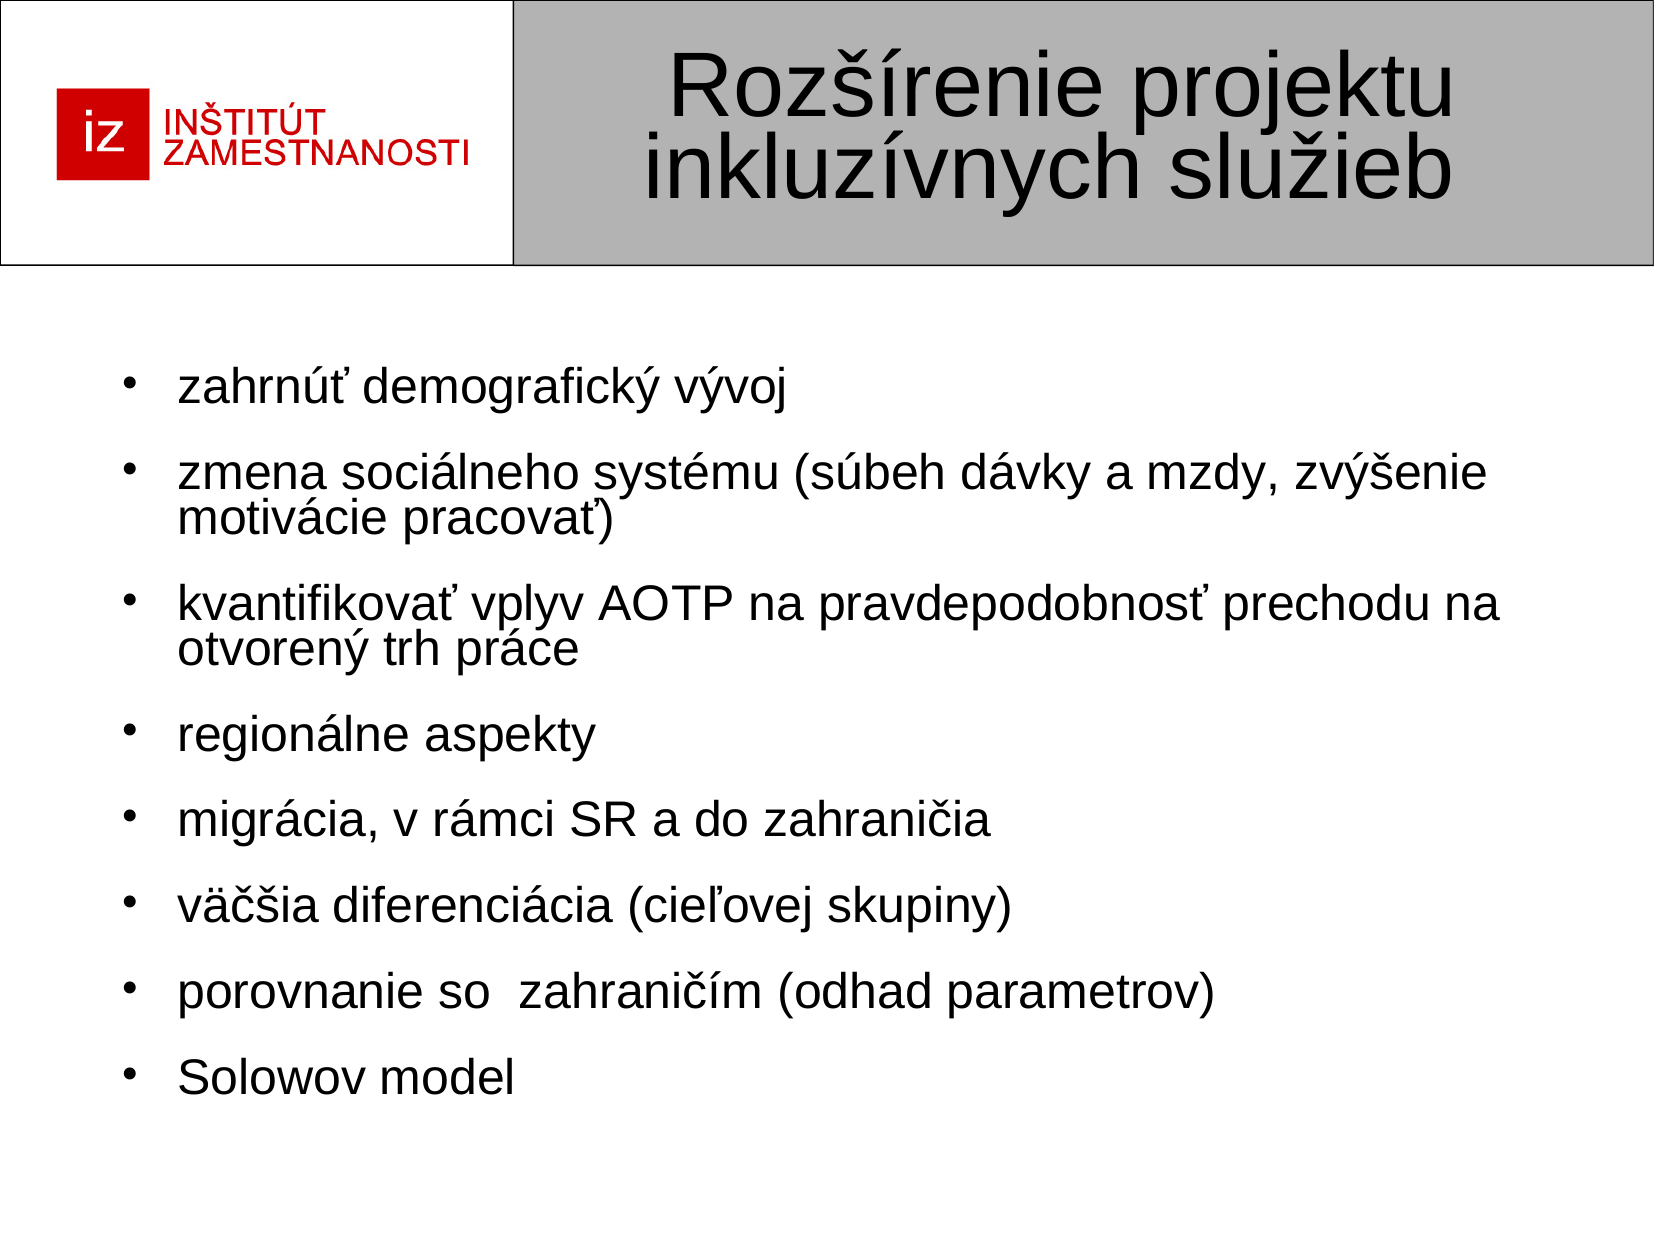

# Rozšírenie projektu inkluzívnych služieb
zahrnúť demografický vývoj
zmena sociálneho systému (súbeh dávky a mzdy, zvýšenie motivácie pracovať)
kvantifikovať vplyv AOTP na pravdepodobnosť prechodu na otvorený trh práce
regionálne aspekty
migrácia, v rámci SR a do zahraničia
väčšia diferenciácia (cieľovej skupiny)
porovnanie so zahraničím (odhad parametrov)
Solowov model